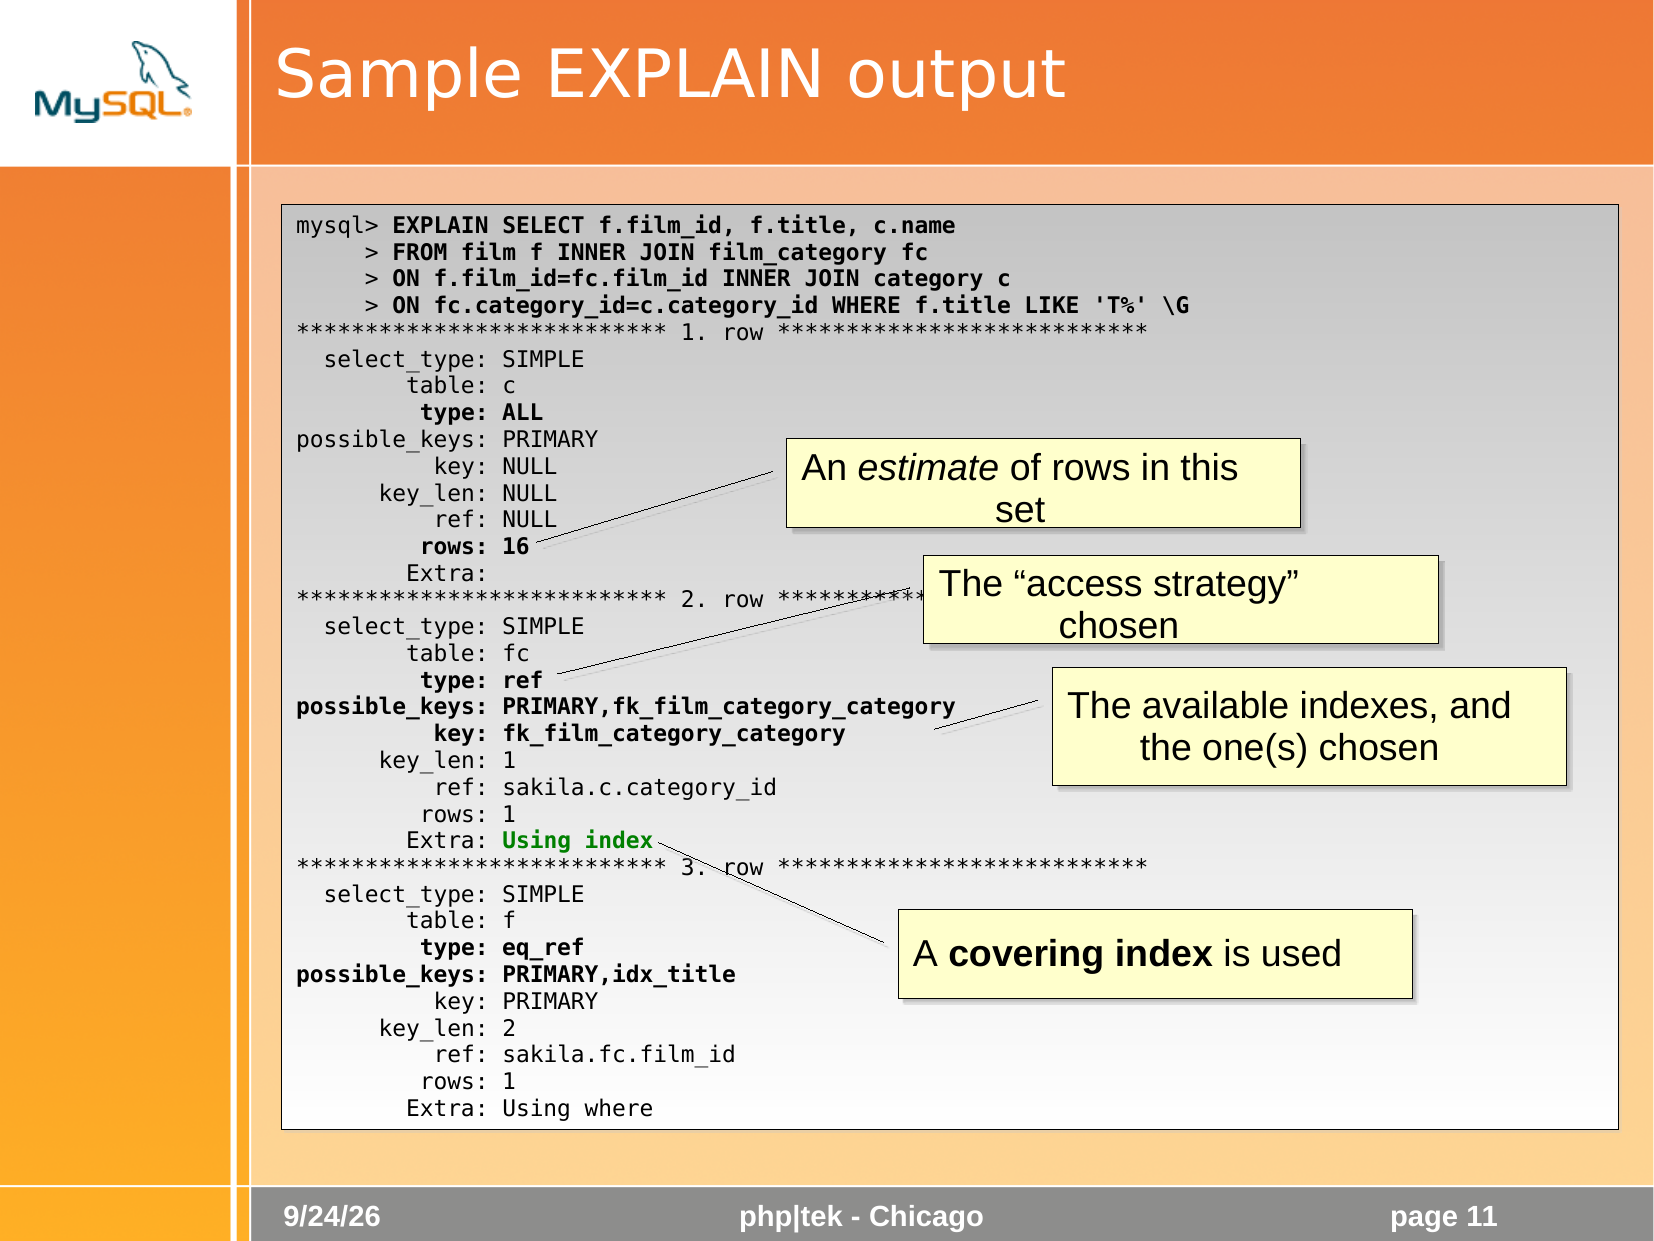

# Sample EXPLAIN output
mysql> EXPLAIN SELECT f.film_id, f.title, c.name
 > FROM film f INNER JOIN film_category fc
 > ON f.film_id=fc.film_id INNER JOIN category c
 > ON fc.category_id=c.category_id WHERE f.title LIKE 'T%' \G
*************************** 1. row ***************************
 select_type: SIMPLE
 table: c
 type: ALL
possible_keys: PRIMARY
 key: NULL
 key_len: NULL
 ref: NULL
 rows: 16
 Extra:
*************************** 2. row ***************************
 select_type: SIMPLE
 table: fc
 type: ref
possible_keys: PRIMARY,fk_film_category_category
 key: fk_film_category_category
 key_len: 1
 ref: sakila.c.category_id
 rows: 1
 Extra: Using index
*************************** 3. row ***************************
 select_type: SIMPLE
 table: f
 type: eq_ref
possible_keys: PRIMARY,idx_title
 key: PRIMARY
 key_len: 2
 ref: sakila.fc.film_id
 rows: 1
 Extra: Using where
An estimate of rows in this set
The “access strategy” chosen
The available indexes, and the one(s) chosen
A covering index is used